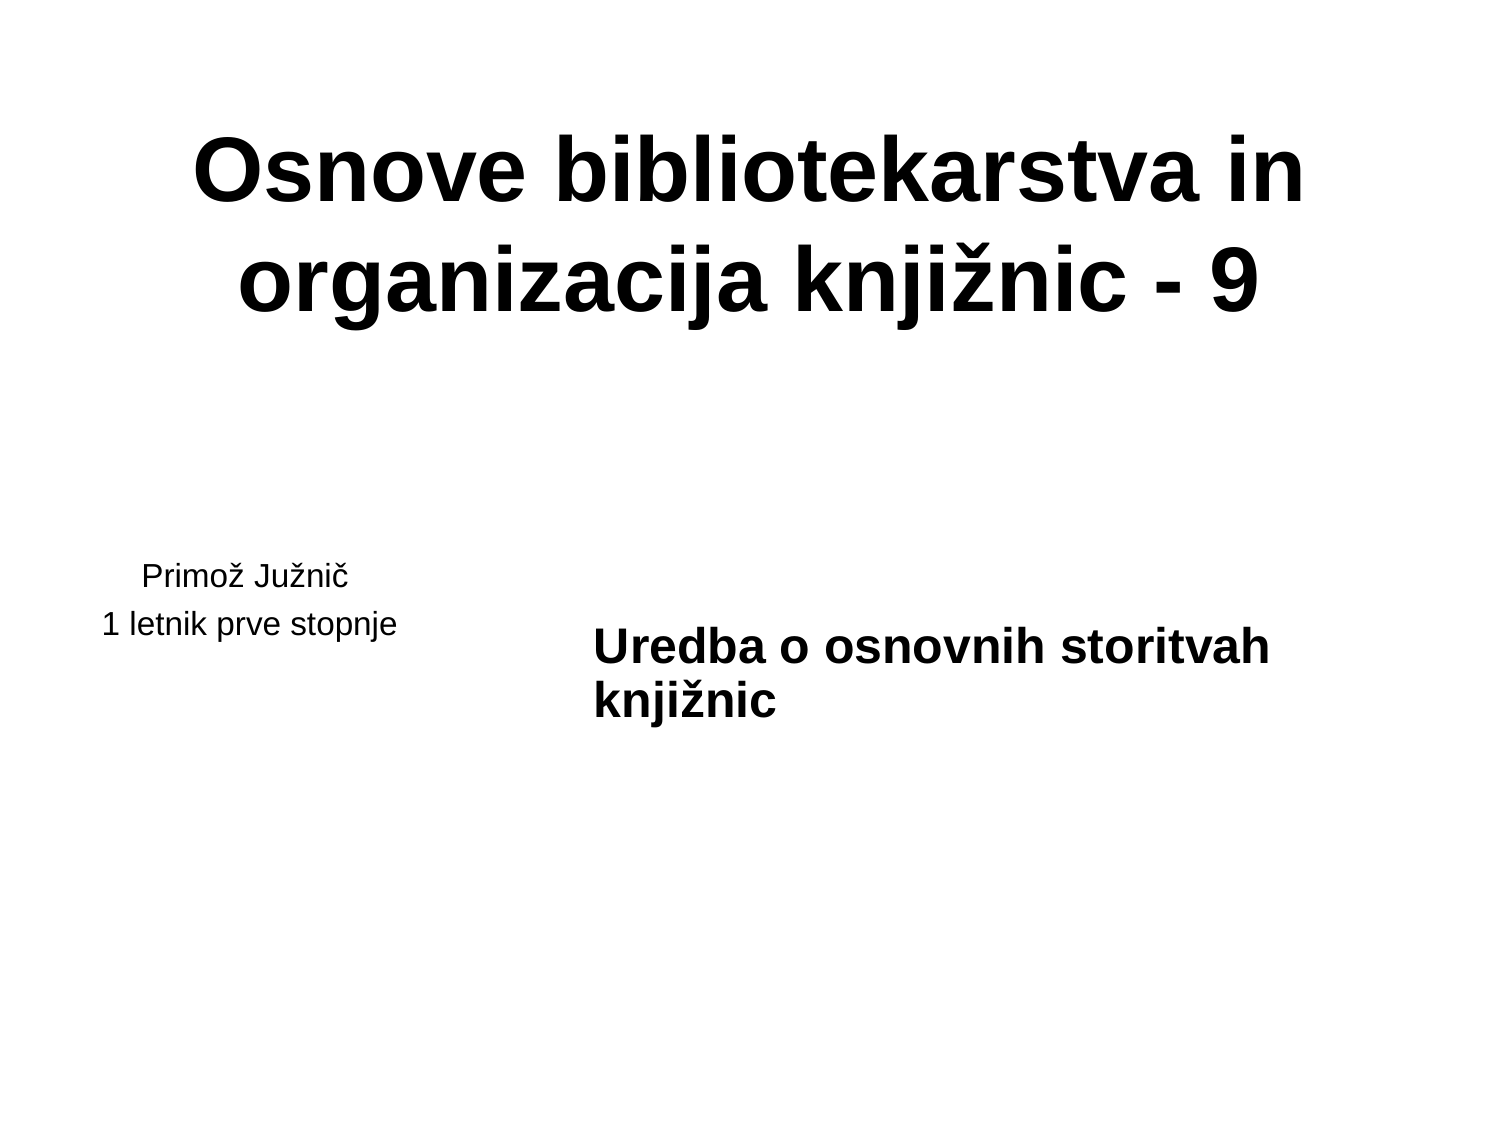

Osnove bibliotekarstva in organizacija knjižnic - 9
# Uredba o osnovnih storitvah knjižnic
Primož Južnič
1 letnik prve stopnje
Primoz Juznic, BINK, FF, Univerza v Ljubljani
1